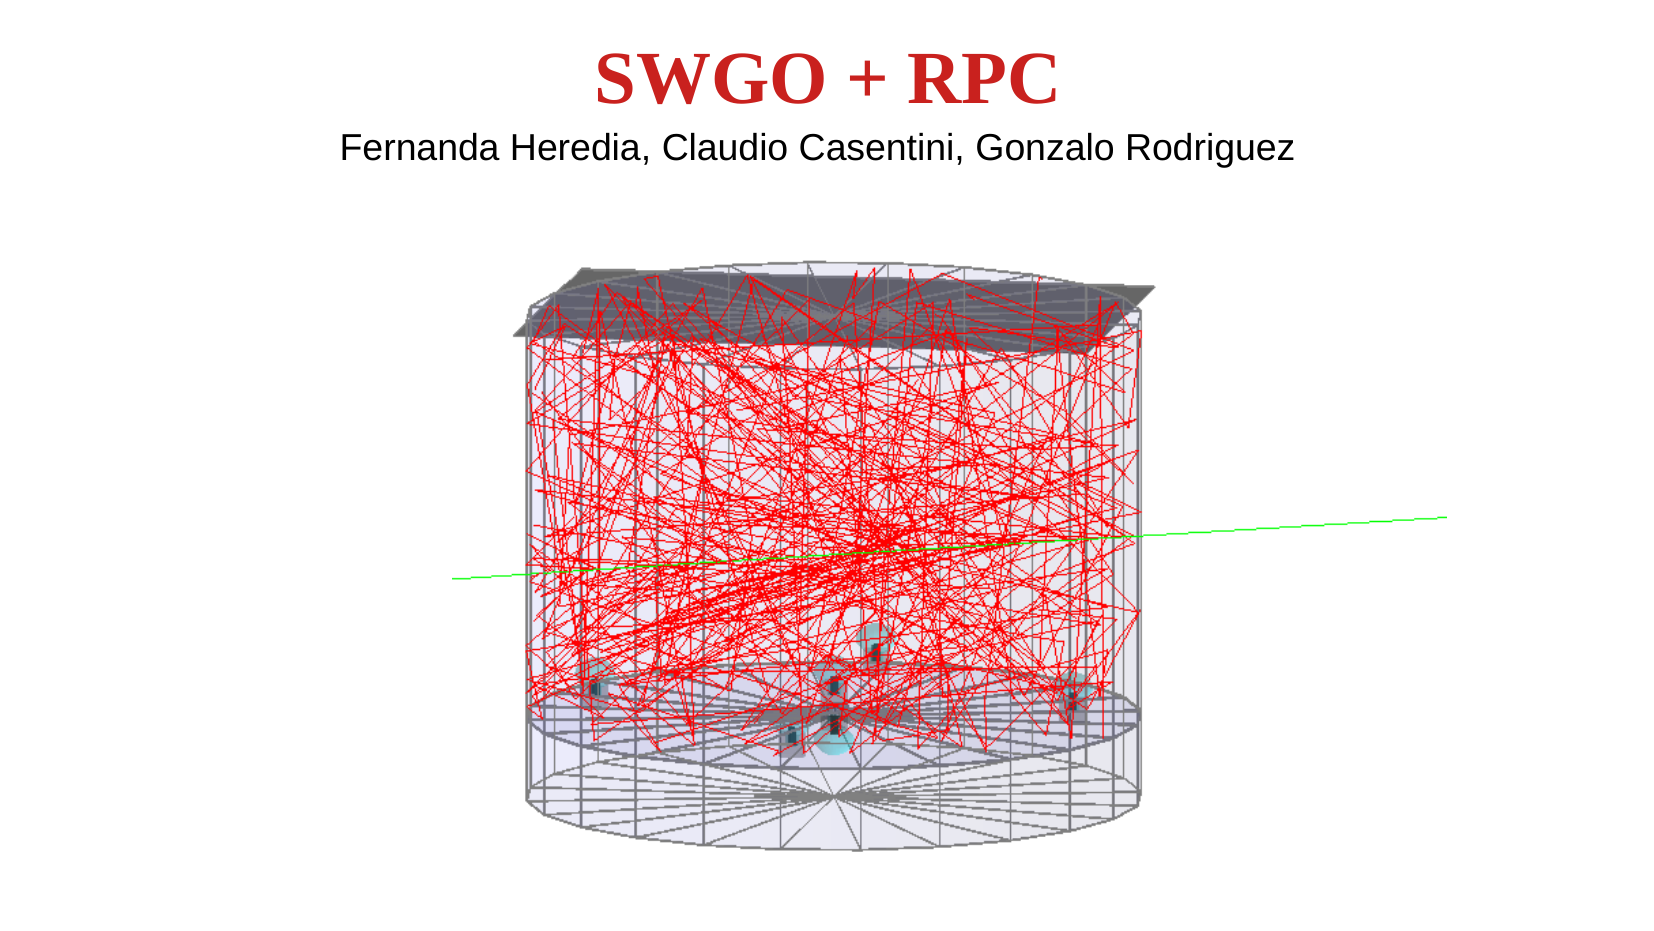

SWGO + RPC
Fernanda Heredia, Claudio Casentini, Gonzalo Rodriguez